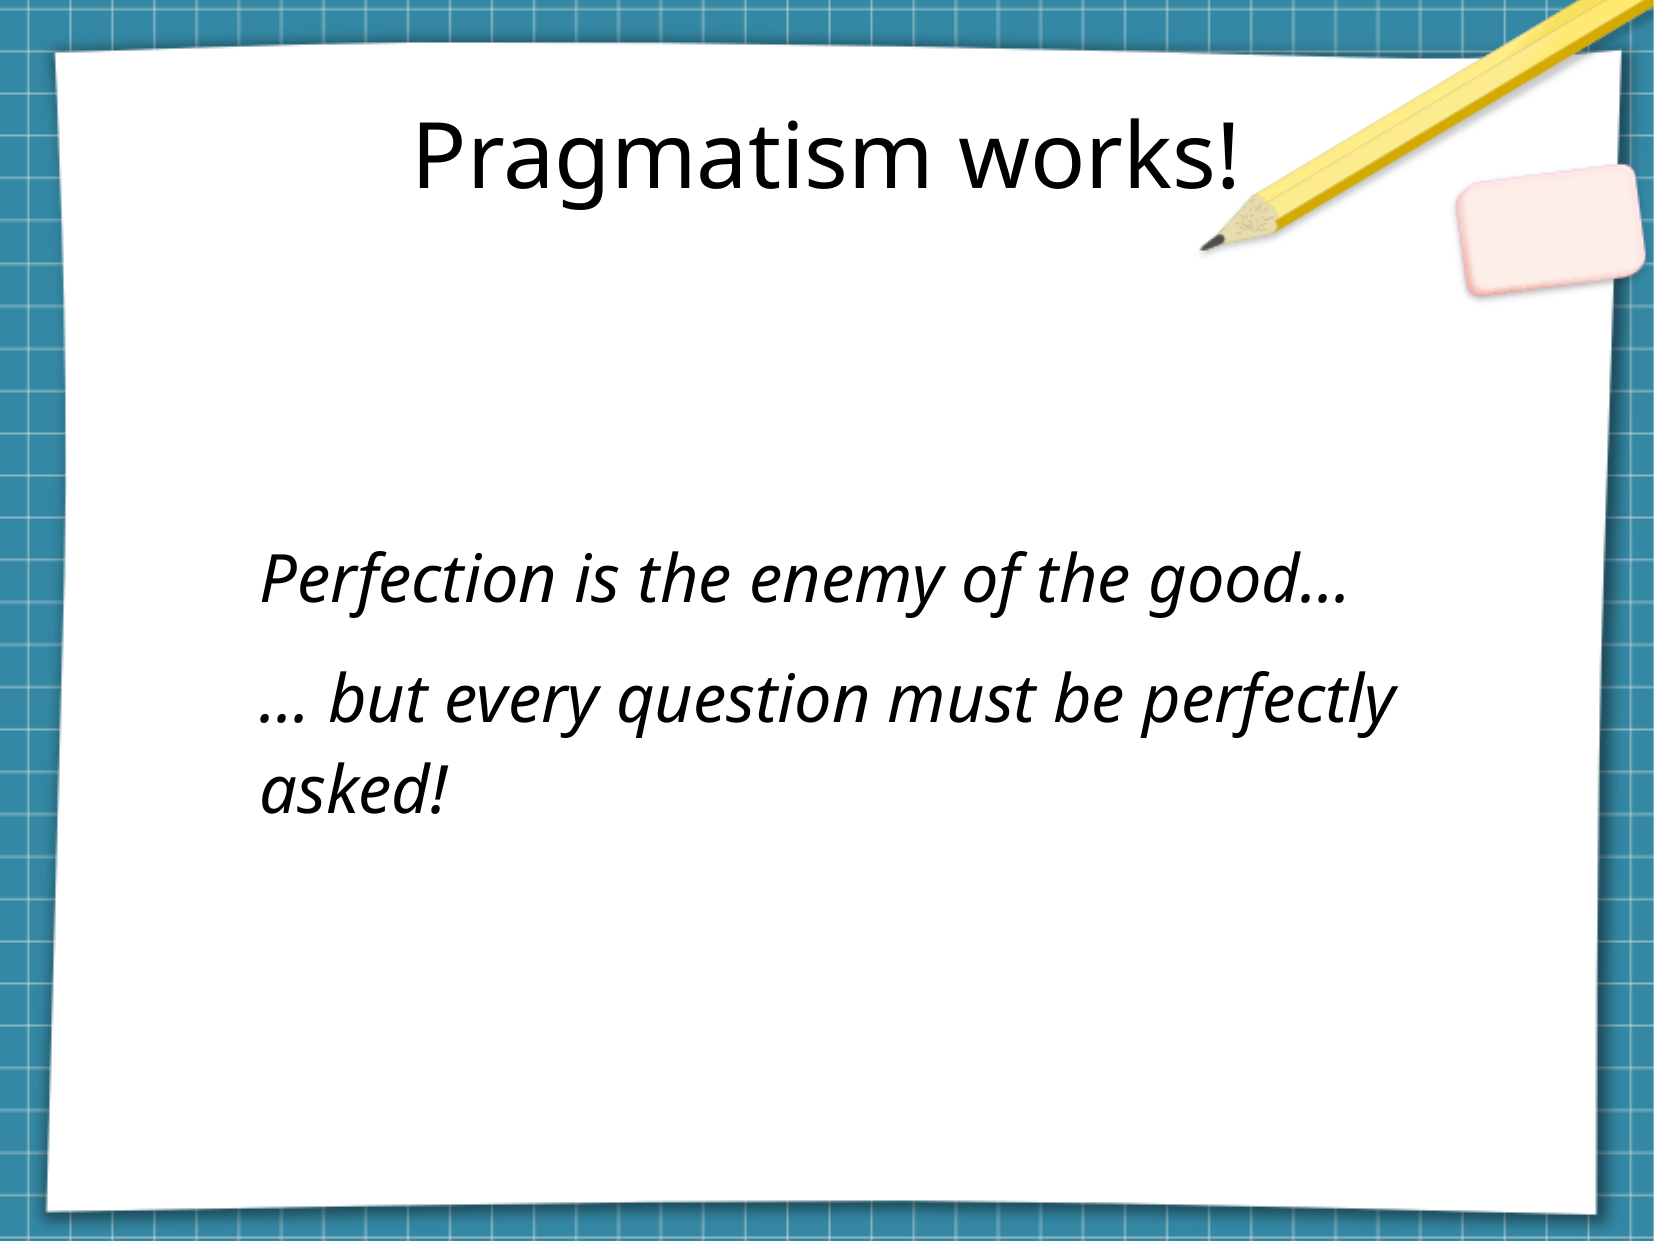

# Pragmatism works!
Perfection is the enemy of the good...
... but every question must be perfectly asked!